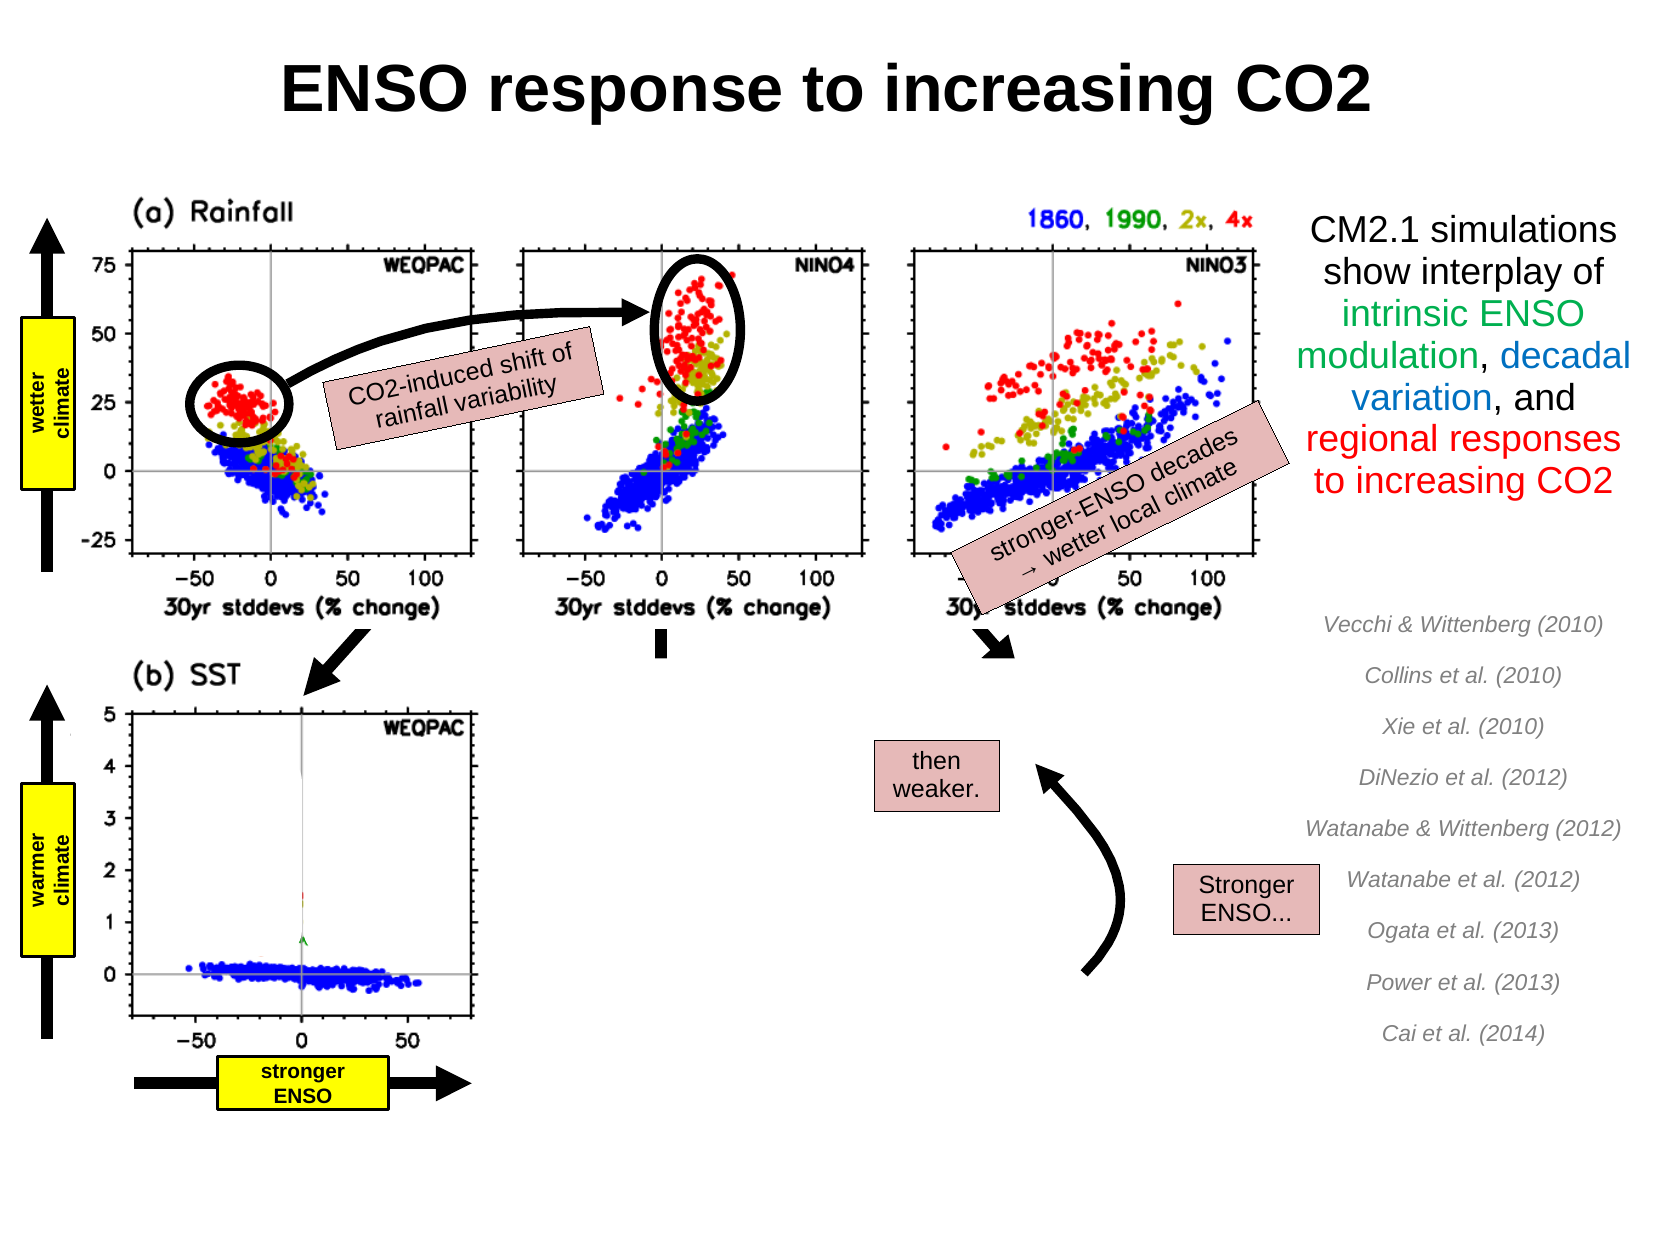

ENSO response to increasing CO2
wetter
climate
CM2.1 simulations show interplay of intrinsic ENSO modulation, decadal variation, and regional responses to increasing CO2
CO2-induced shift of rainfall variability
stronger-ENSO decades
→ wetter local climate
Vecchi & Wittenberg (2010)
Collins et al. (2010)
Xie et al. (2010)
DiNezio et al. (2012)
Watanabe & Wittenberg (2012)
Watanabe et al. (2012)
Ogata et al. (2013)
Power et al. (2013)
Cai et al. (2014)
warmer
climate
then
weaker.
Stronger
ENSO...
stronger
ENSO